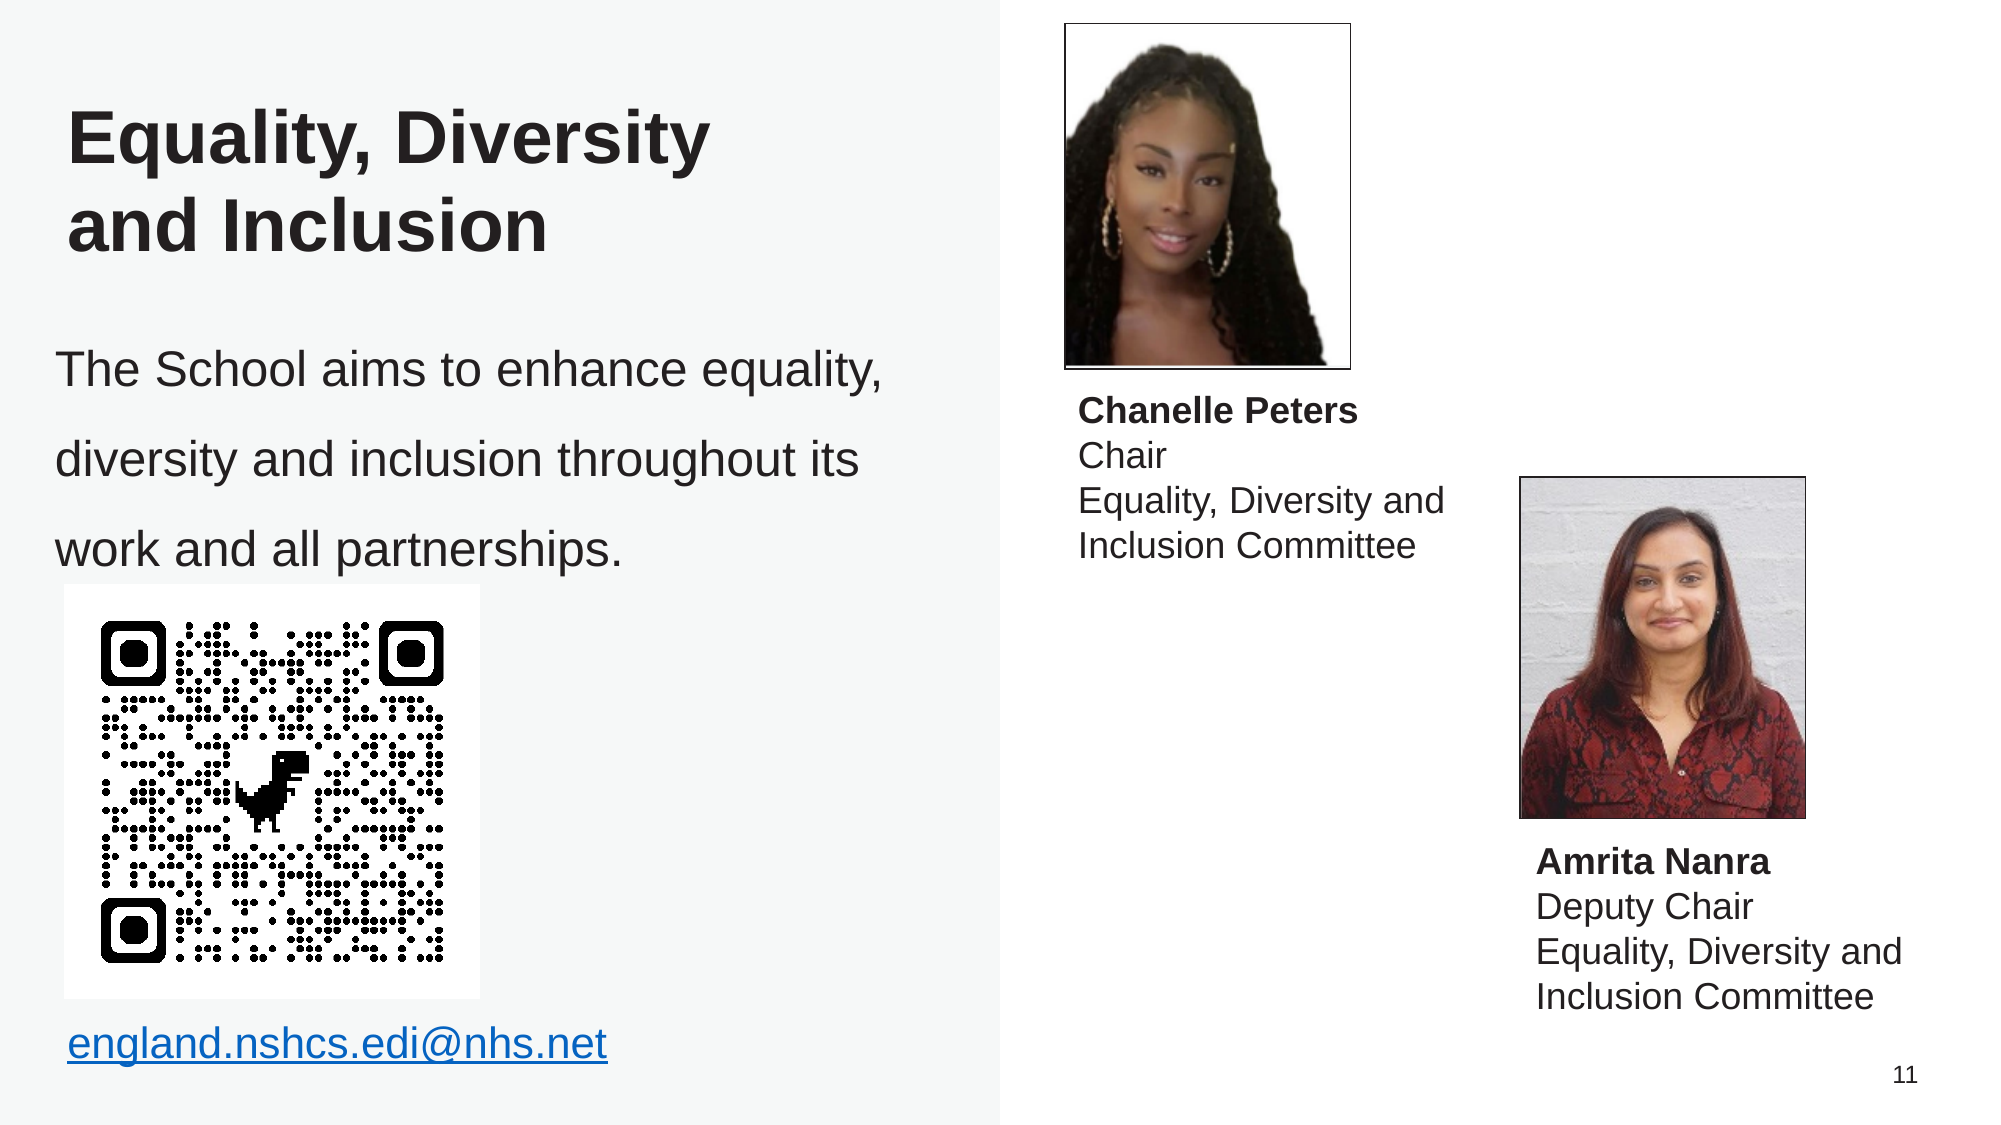

# Equality, Diversity and Inclusion
The School aims to enhance equality, diversity and inclusion throughout its work and all partnerships.
Chanelle Peters
Chair
Equality, Diversity and Inclusion Committee
Amrita Nanra
Deputy Chair
Equality, Diversity and Inclusion Committee
england.nshcs.edi@nhs.net​